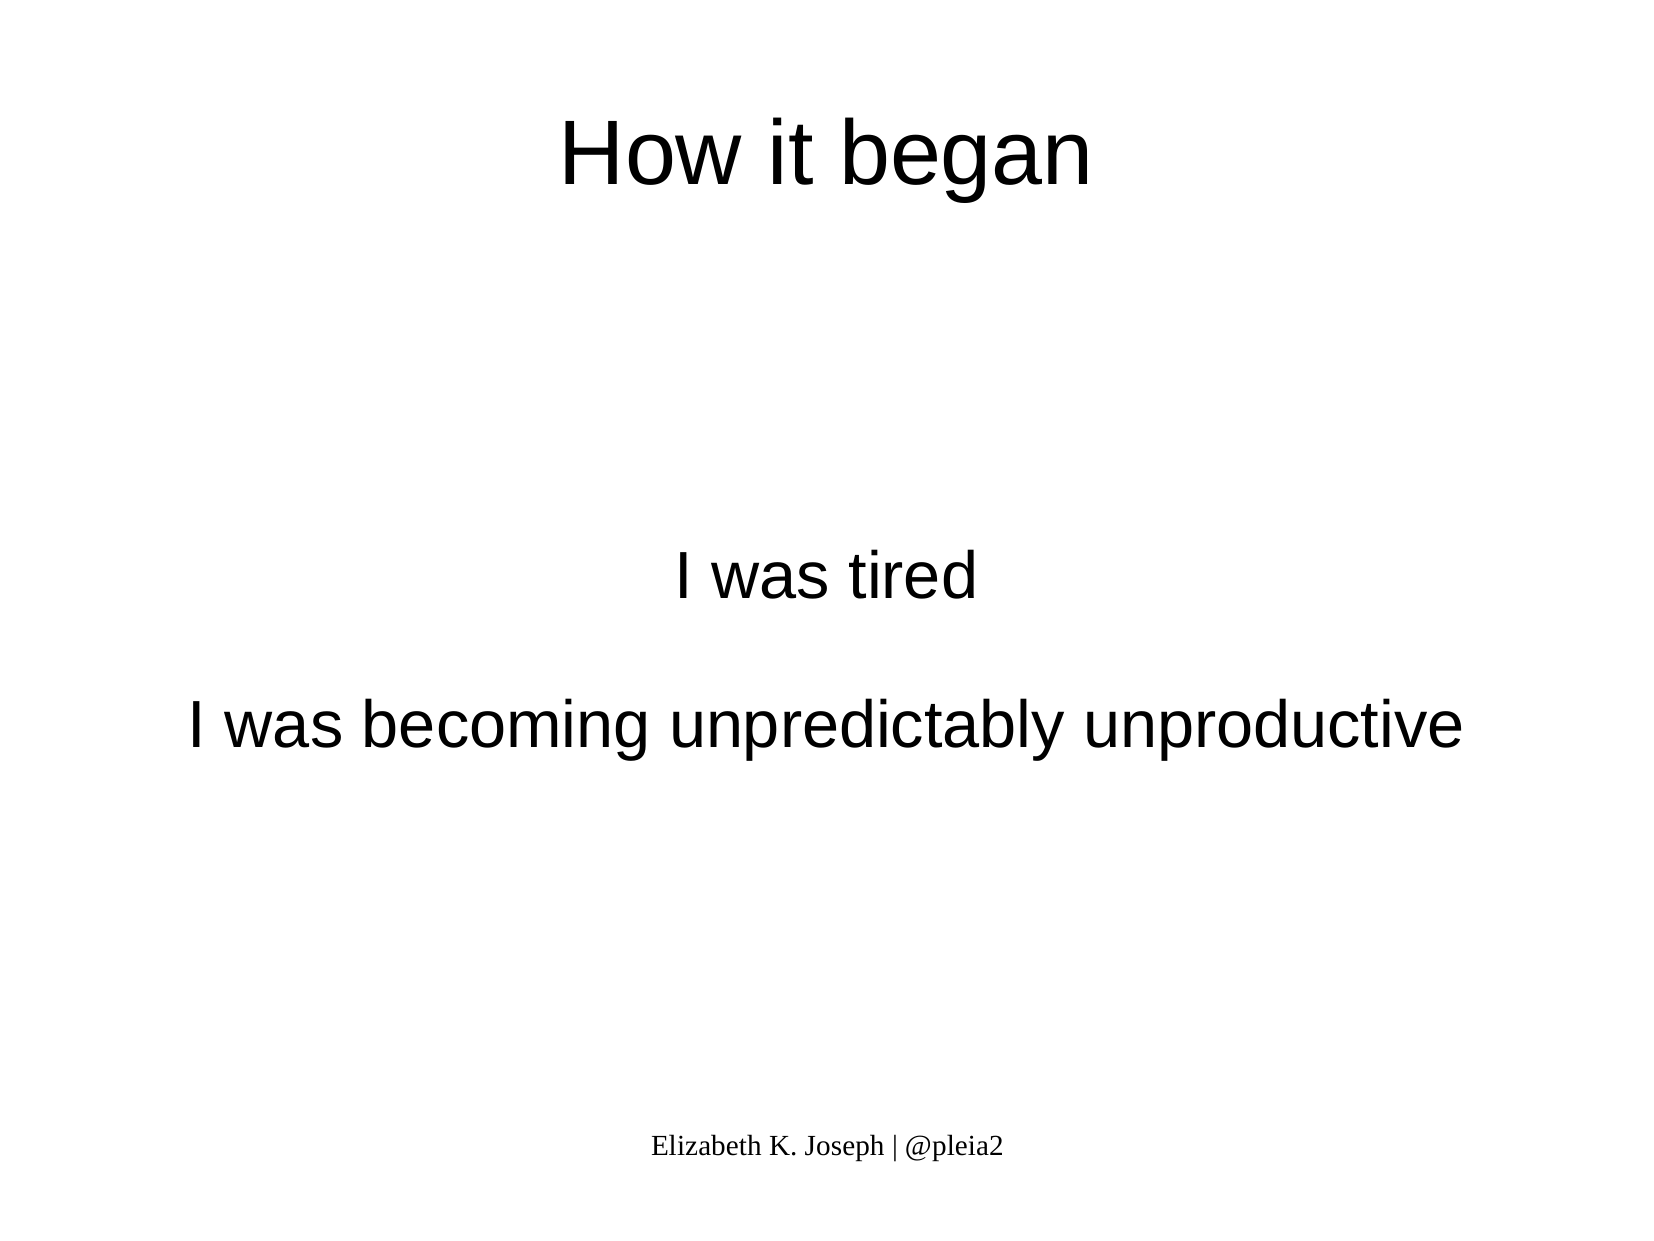

How it began
# I was tired
I was becoming unpredictably unproductive
Elizabeth K. Joseph | @pleia2